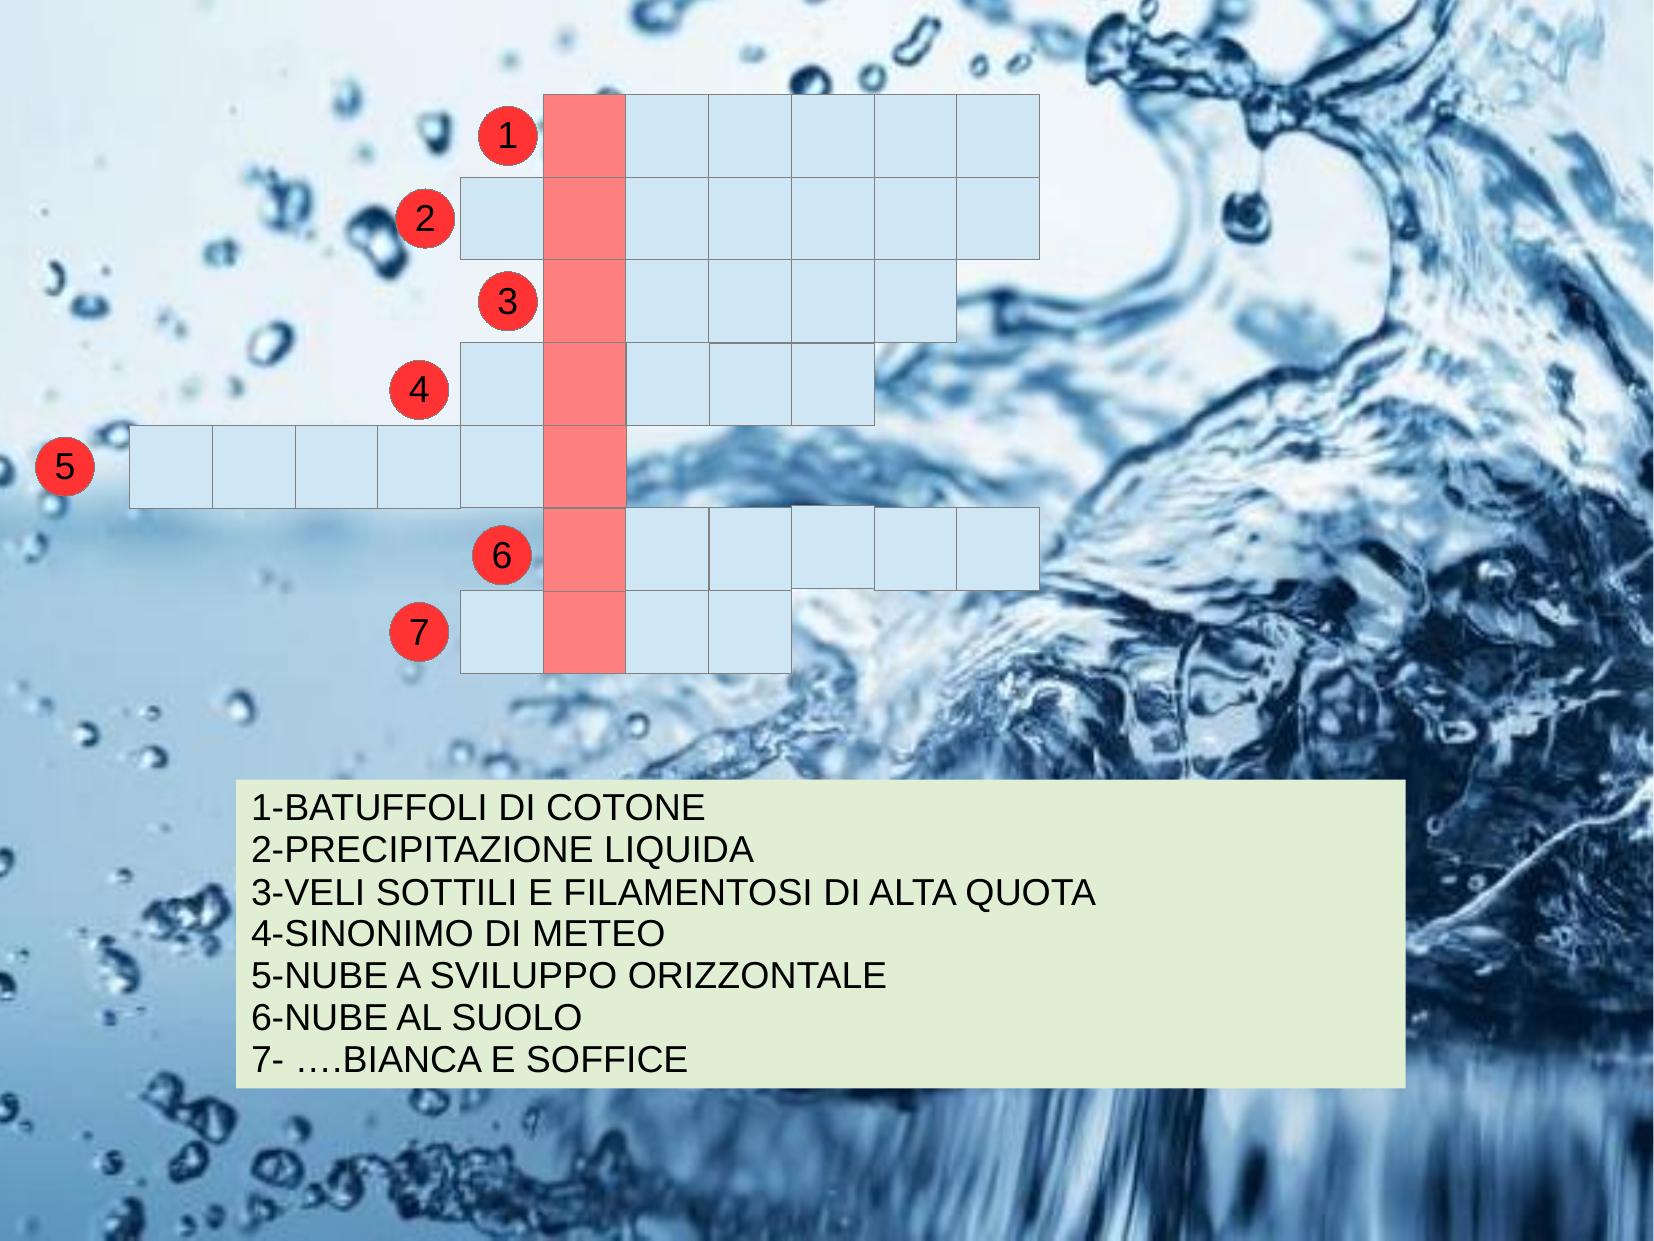

1
2
3
4
5
6
7
1-BATUFFOLI DI COTONE
2-PRECIPITAZIONE LIQUIDA
3-VELI SOTTILI E FILAMENTOSI DI ALTA QUOTA
4-SINONIMO DI METEO
5-NUBE A SVILUPPO ORIZZONTALE
6-NUBE AL SUOLO
7- ….BIANCA E SOFFICE